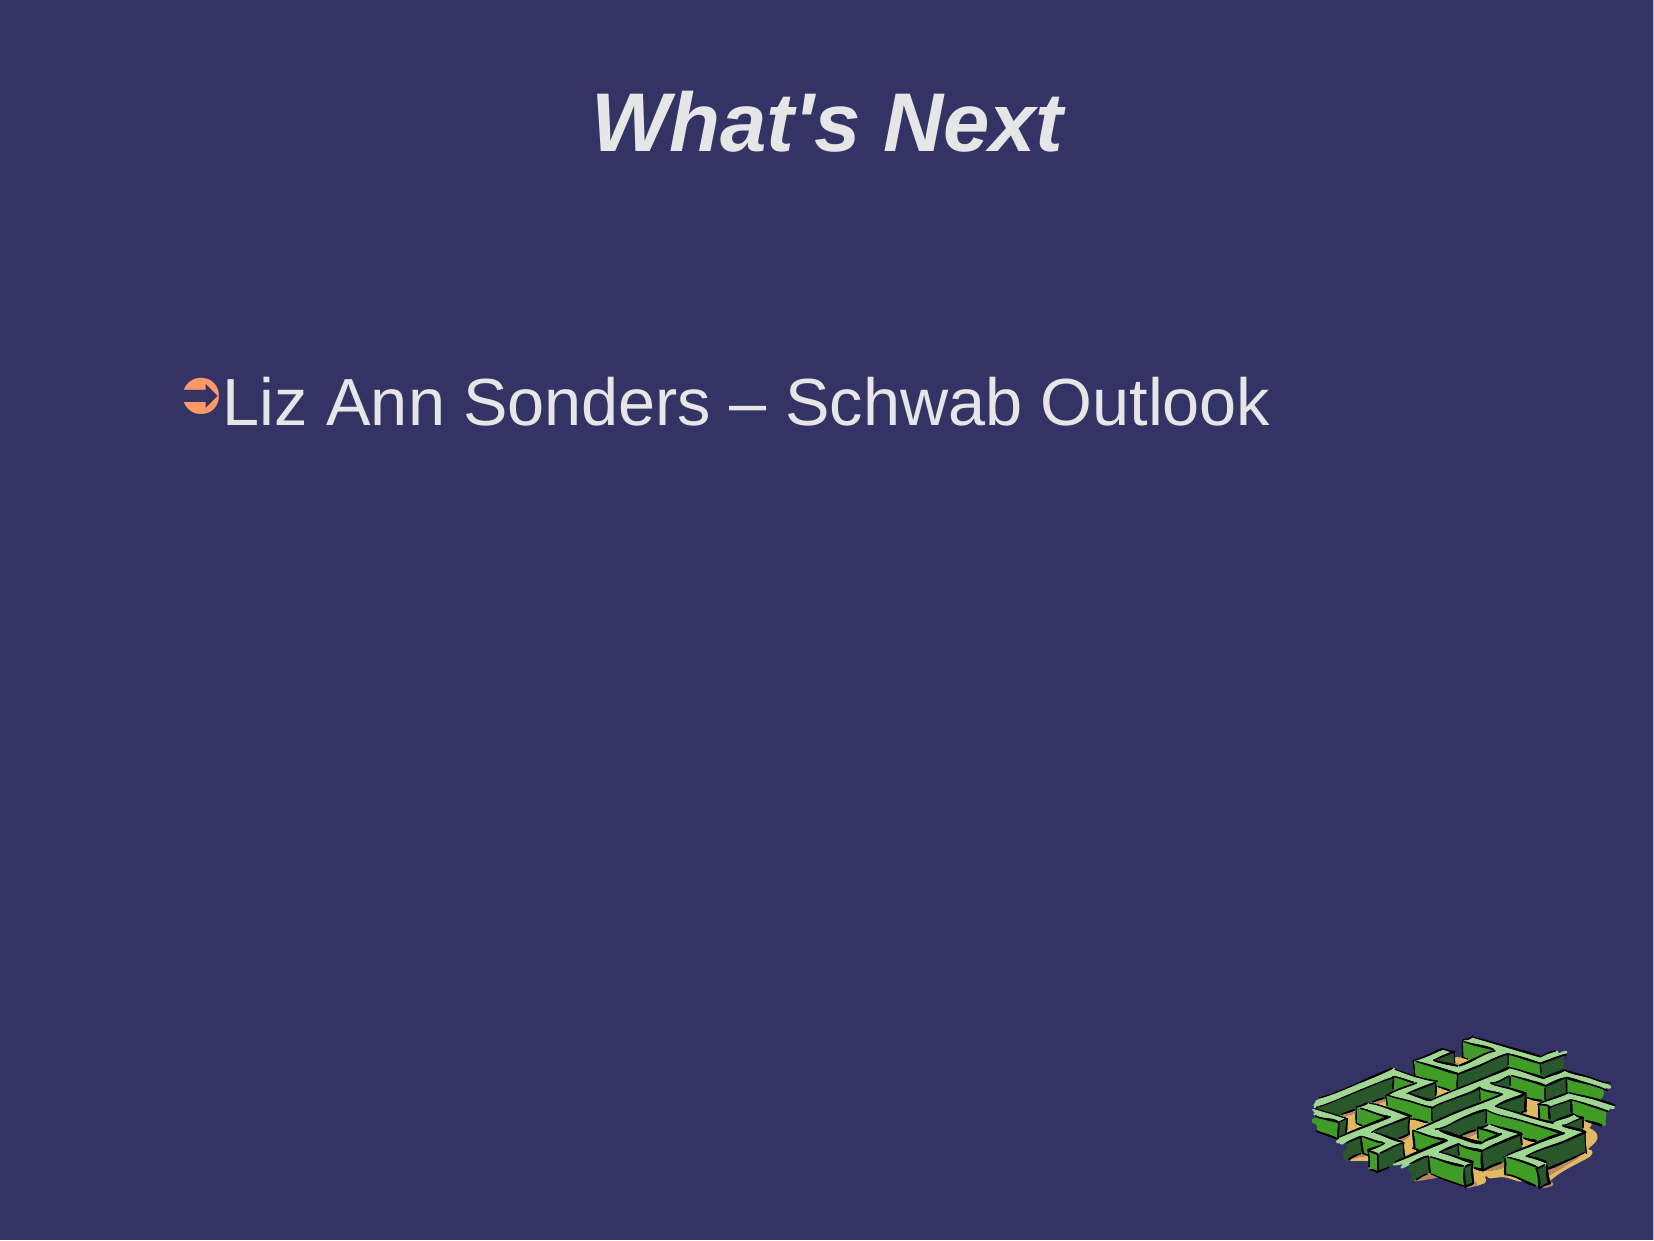

# What's Next
Liz Ann Sonders – Schwab Outlook